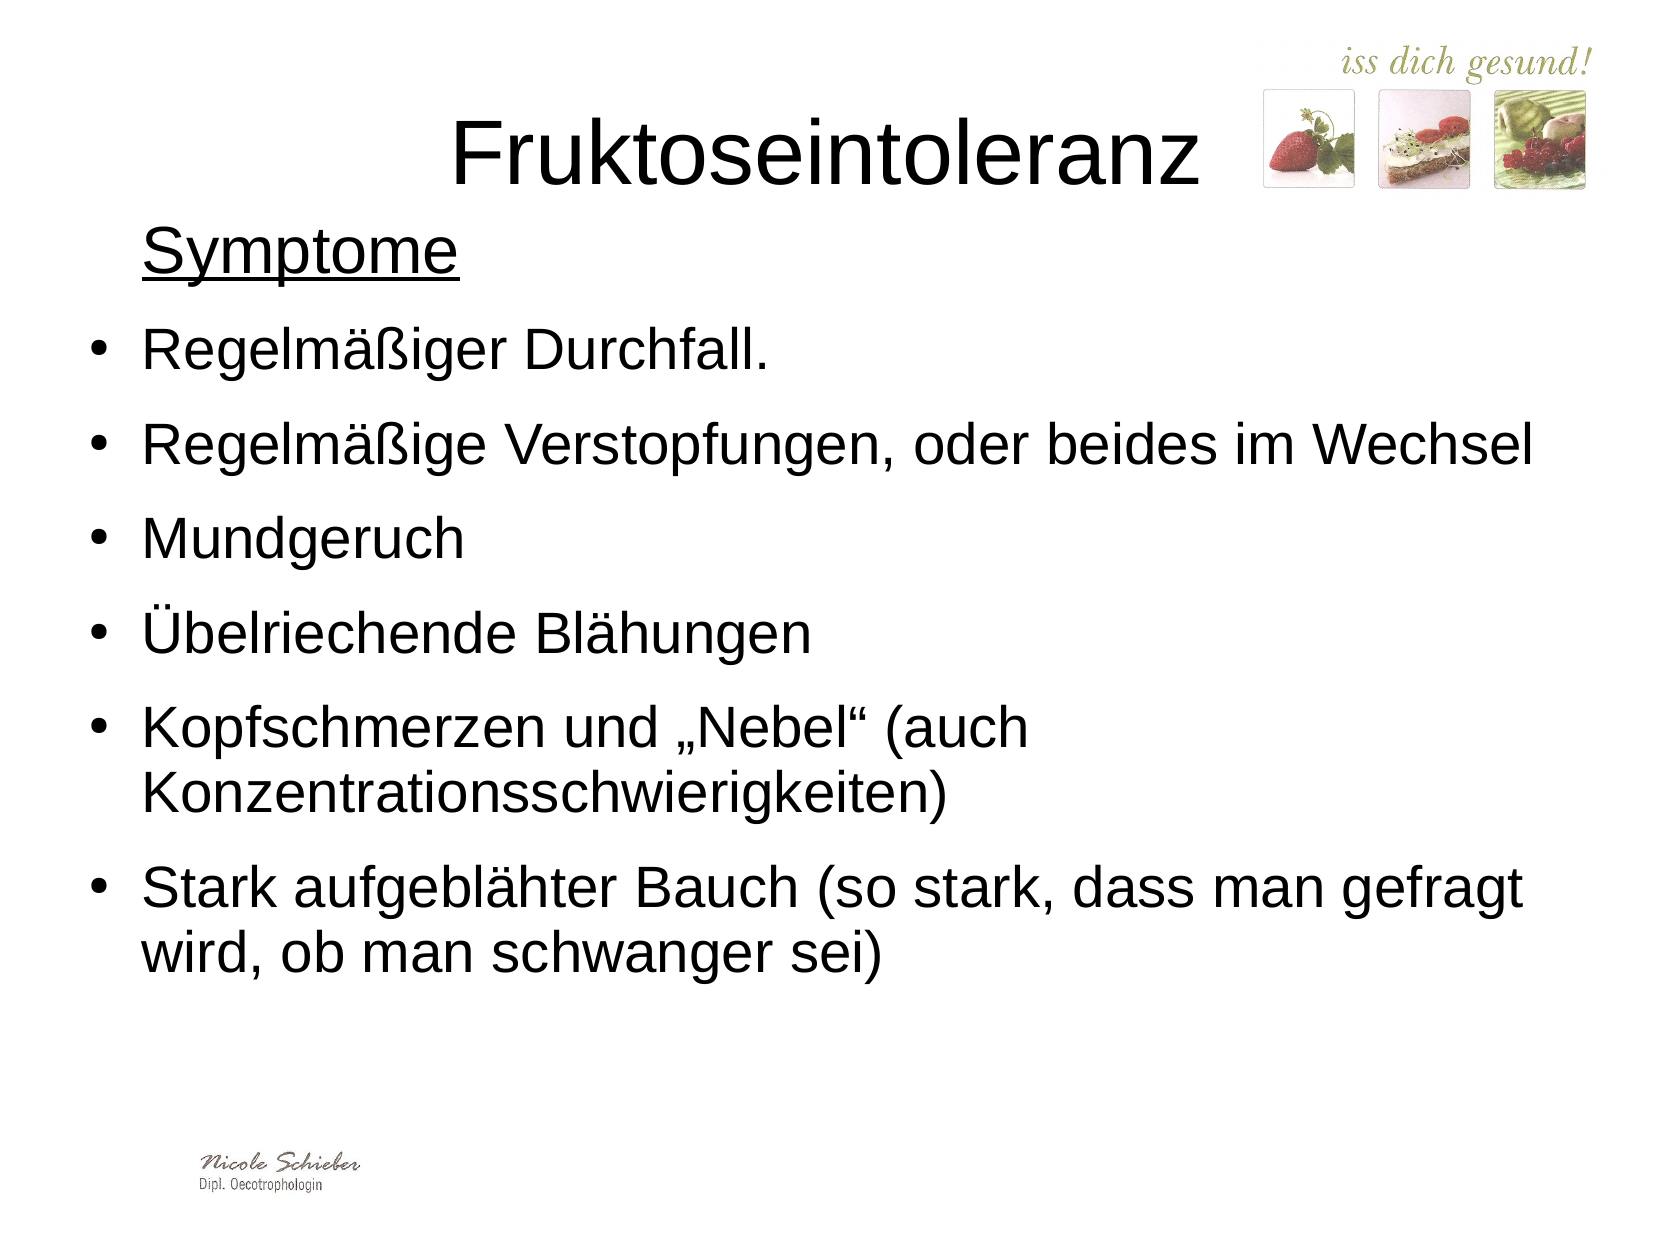

# Fruktoseintoleranz
Symptome
Regelmäßiger Durchfall.
Regelmäßige Verstopfungen, oder beides im Wechsel
Mundgeruch
Übelriechende Blähungen
Kopfschmerzen und „Nebel“ (auch Konzentrationsschwierigkeiten)
Stark aufgeblähter Bauch (so stark, dass man gefragt wird, ob man schwanger sei)